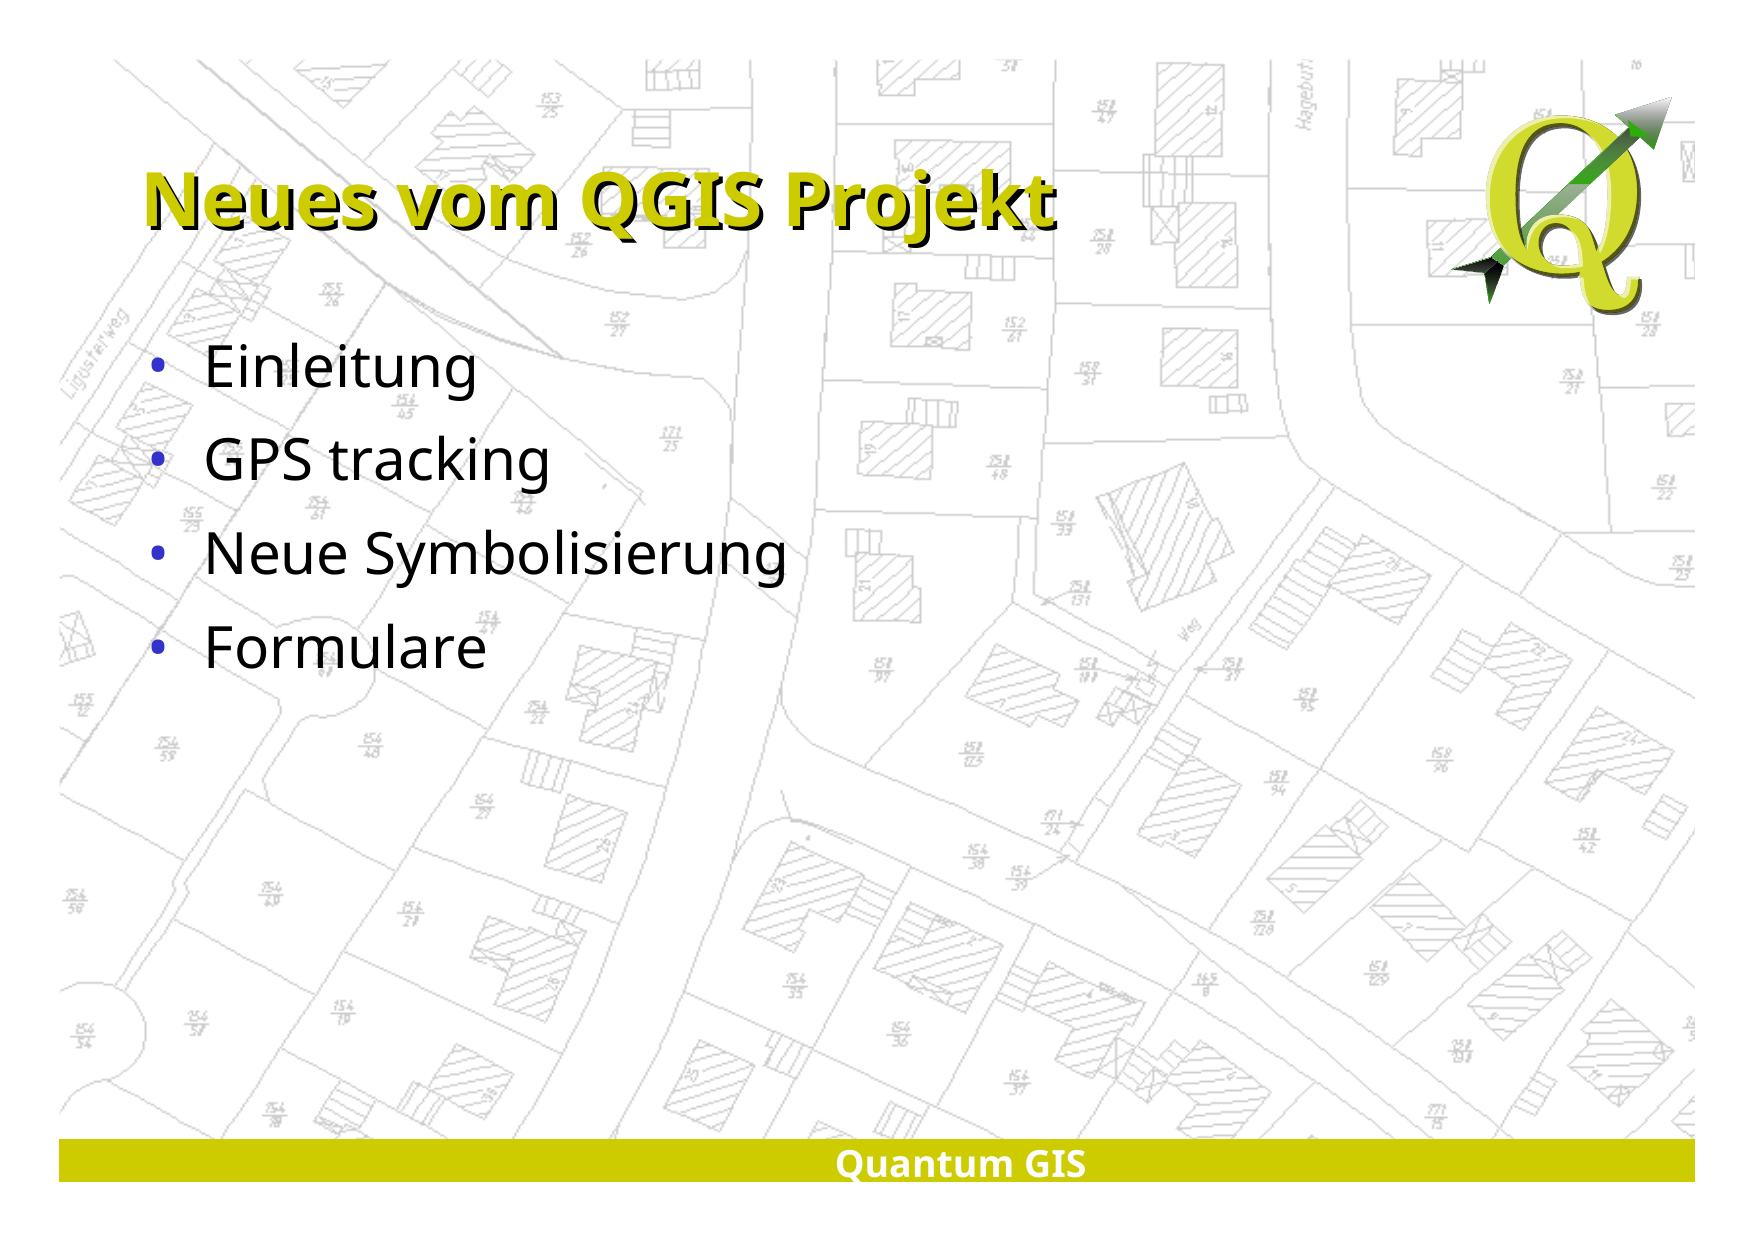

# Neues vom QGIS Projekt
Einleitung
GPS tracking
Neue Symbolisierung
Formulare